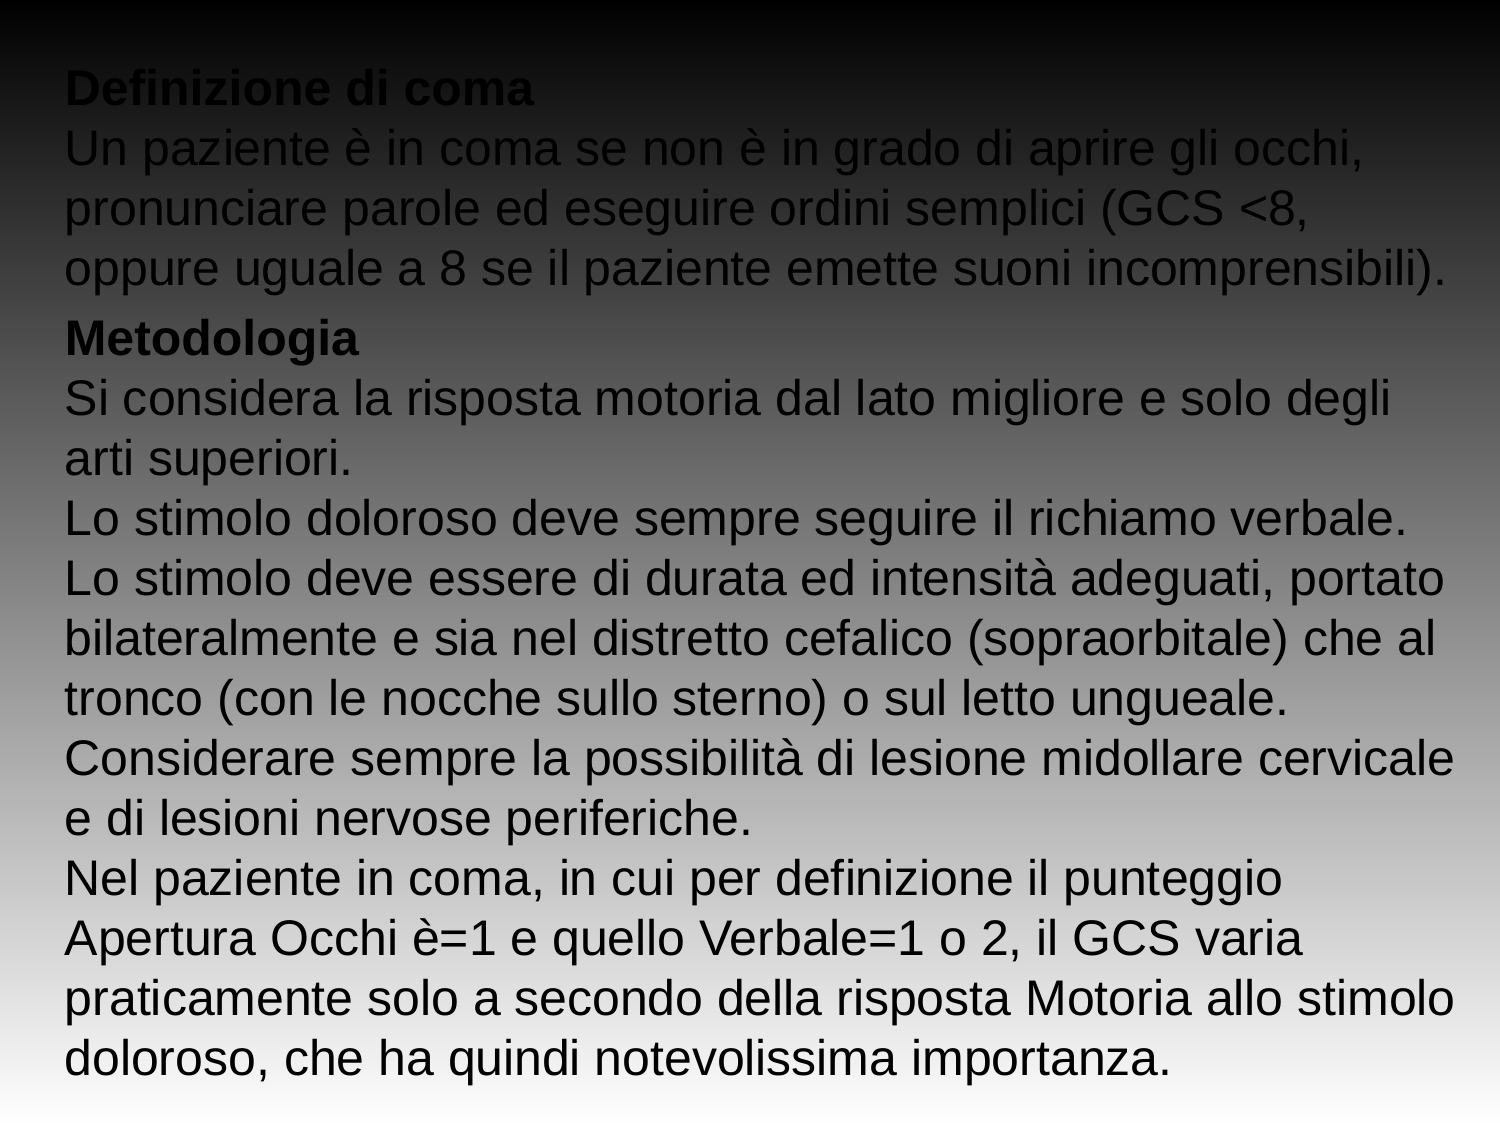

Definizione di coma
Un paziente è in coma se non è in grado di aprire gli occhi, pronunciare parole ed eseguire ordini semplici (GCS <8, oppure uguale a 8 se il paziente emette suoni incomprensibili).
Metodologia
Si considera la risposta motoria dal lato migliore e solo degli arti superiori.
Lo stimolo doloroso deve sempre seguire il richiamo verbale. Lo stimolo deve essere di durata ed intensità adeguati, portato bilateralmente e sia nel distretto cefalico (sopraorbitale) che al tronco (con le nocche sullo sterno) o sul letto ungueale. Considerare sempre la possibilità di lesione midollare cervicale e di lesioni nervose periferiche.
Nel paziente in coma, in cui per definizione il punteggio Apertura Occhi è=1 e quello Verbale=1 o 2, il GCS varia praticamente solo a secondo della risposta Motoria allo stimolo doloroso, che ha quindi notevolissima importanza.